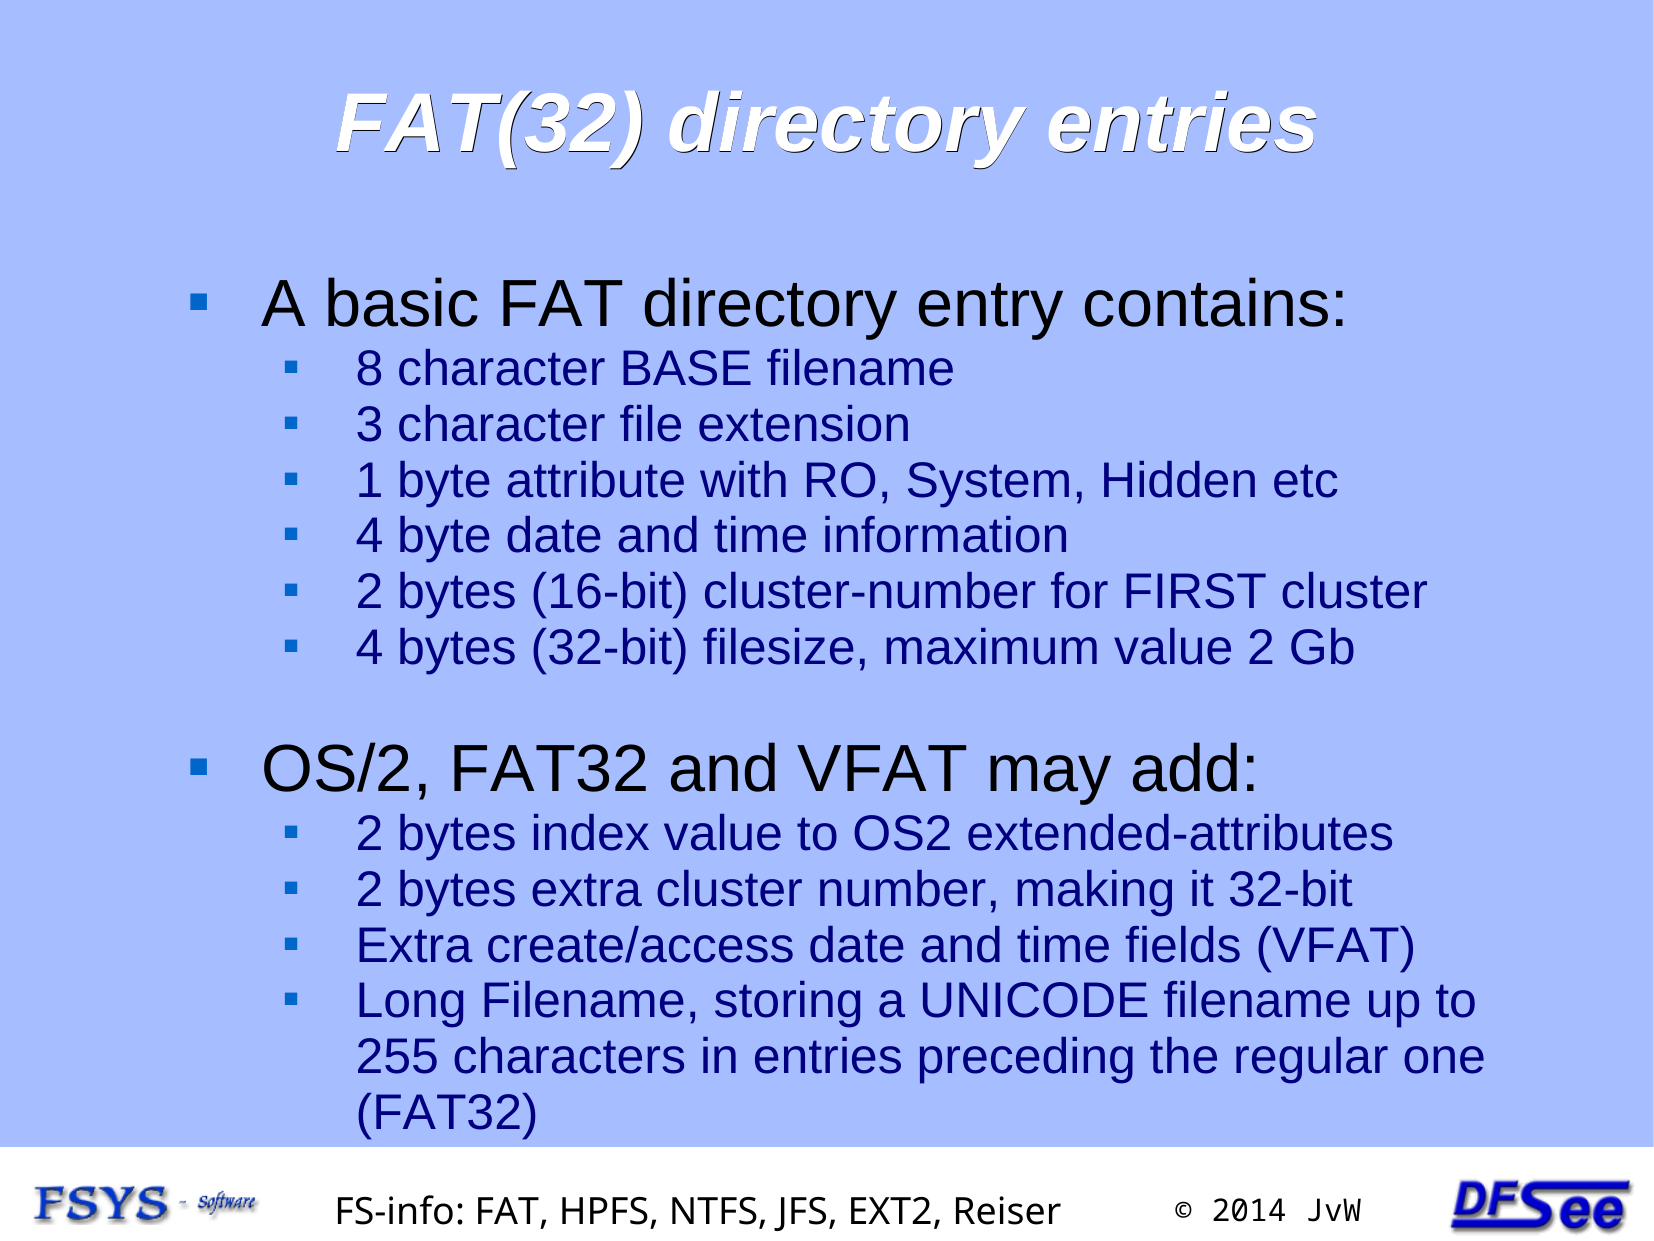

# FAT(32) directory entries
A basic FAT directory entry contains:
8 character BASE filename
3 character file extension
1 byte attribute with RO, System, Hidden etc
4 byte date and time information
2 bytes (16-bit) cluster-number for FIRST cluster
4 bytes (32-bit) filesize, maximum value 2 Gb
OS/2, FAT32 and VFAT may add:
2 bytes index value to OS2 extended-attributes
2 bytes extra cluster number, making it 32-bit
Extra create/access date and time fields (VFAT)
Long Filename, storing a UNICODE filename up to 255 characters in entries preceding the regular one (FAT32)